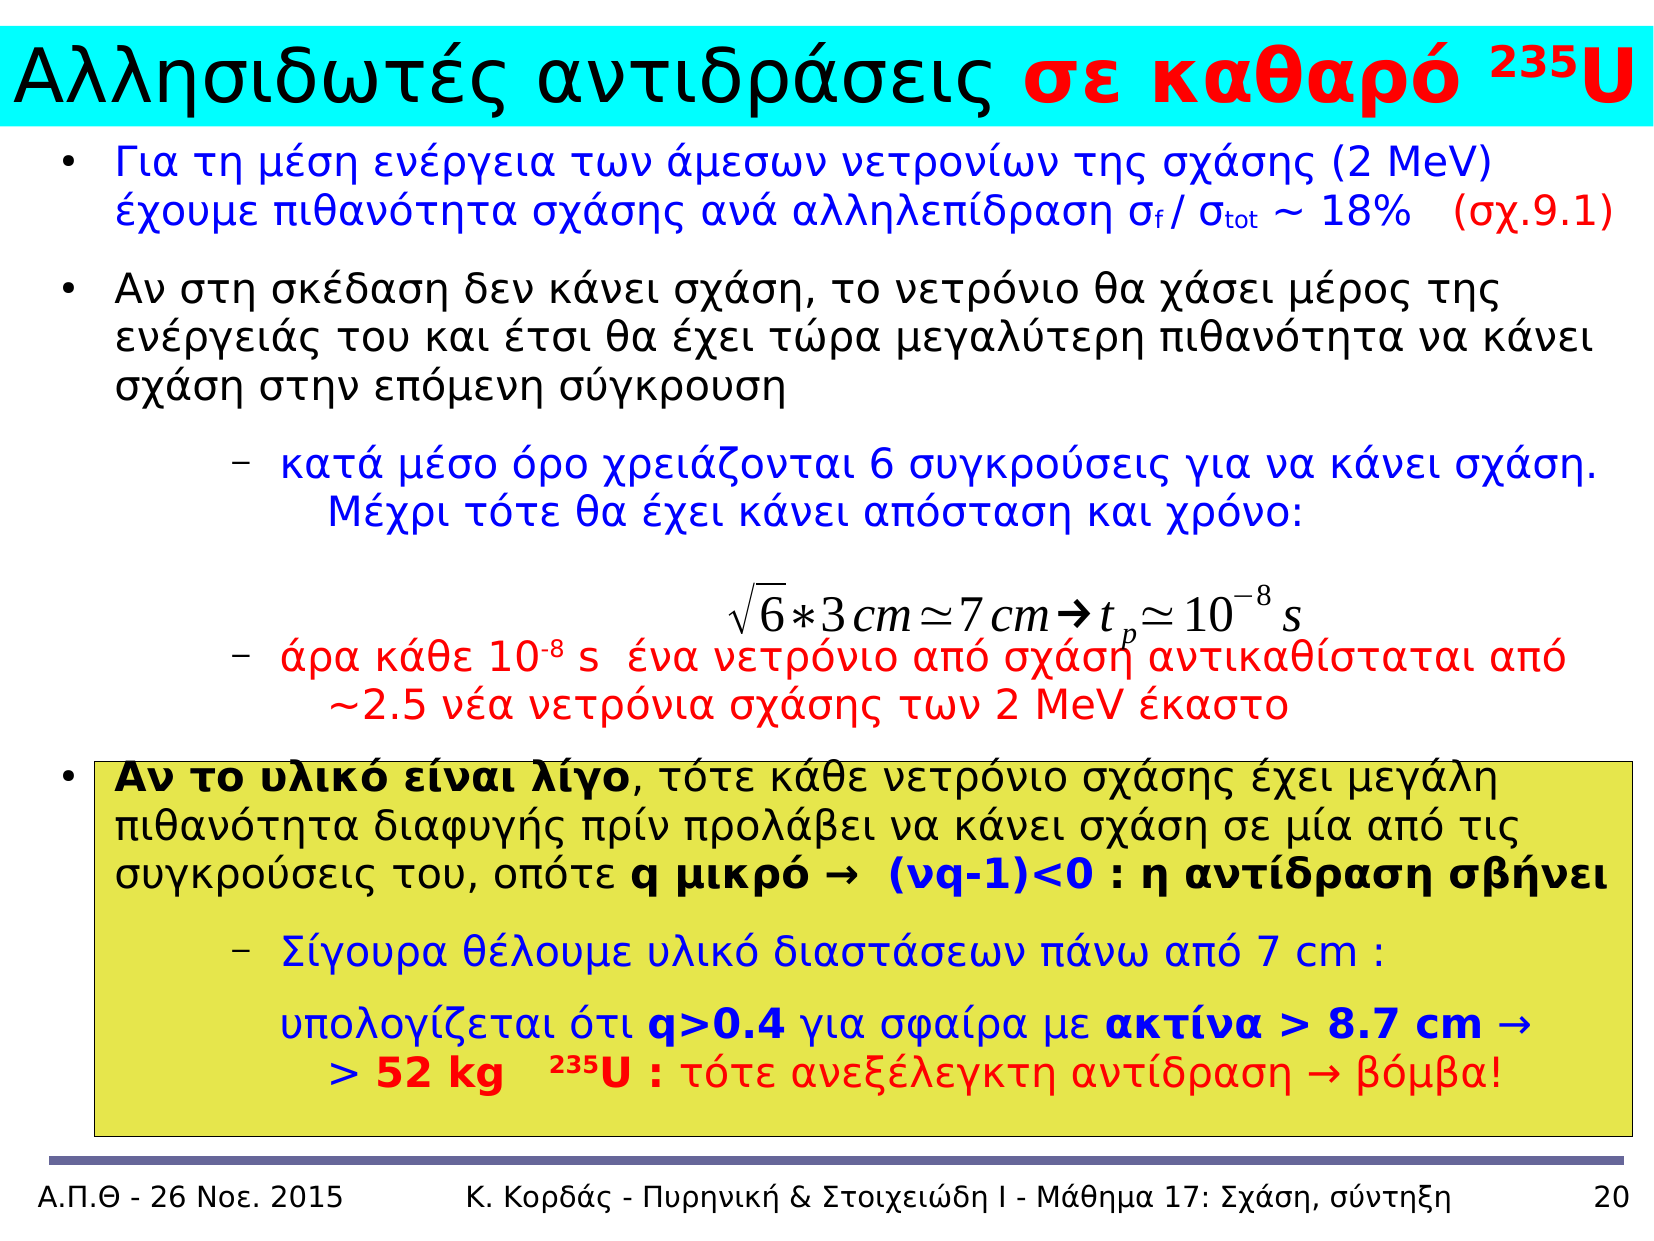

# Αλλησιδωτές αντιδράσεις σε καθαρό 235U
Για τη μέση ενέργεια των άμεσων νετρονίων της σχάσης (2 MeV) έχουμε πιθανότητα σχάσης ανά αλληλεπίδραση σf / σtot ~ 18% (σχ.9.1)
Αν στη σκέδαση δεν κάνει σχάση, το νετρόνιο θα χάσει μέρος της ενέργειάς του και έτσι θα έχει τώρα μεγαλύτερη πιθανότητα να κάνει σχάση στην επόμενη σύγκρουση
κατά μέσο όρο χρειάζονται 6 συγκρούσεις για να κάνει σχάση. Μέχρι τότε θα έχει κάνει απόσταση και χρόνο:
άρα κάθε 10-8 s ένα νετρόνιο από σχάση αντικαθίσταται από ~2.5 νέα νετρόνια σχάσης των 2 MeV έκαστο
Αν το υλικό είναι λίγο, τότε κάθε νετρόνιο σχάσης έχει μεγάλη πιθανότητα διαφυγής πρίν προλάβει να κάνει σχάση σε μία από τις συγκρούσεις του, οπότε q μικρό → (νq-1)<0 : η αντίδραση σβήνει
Σίγουρα θέλουμε υλικό διαστάσεων πάνω από 7 cm :
υπολογίζεται ότι q>0.4 για σφαίρα με ακτίνα > 8.7 cm → > 52 kg 235U : τότε ανεξέλεγκτη αντίδραση → βόμβα!
Α.Π.Θ - 26 Νοε. 2015
Κ. Κορδάς - Πυρηνική & Στοιχειώδη Ι - Μάθημα 17: Σχάση, σύντηξη
20